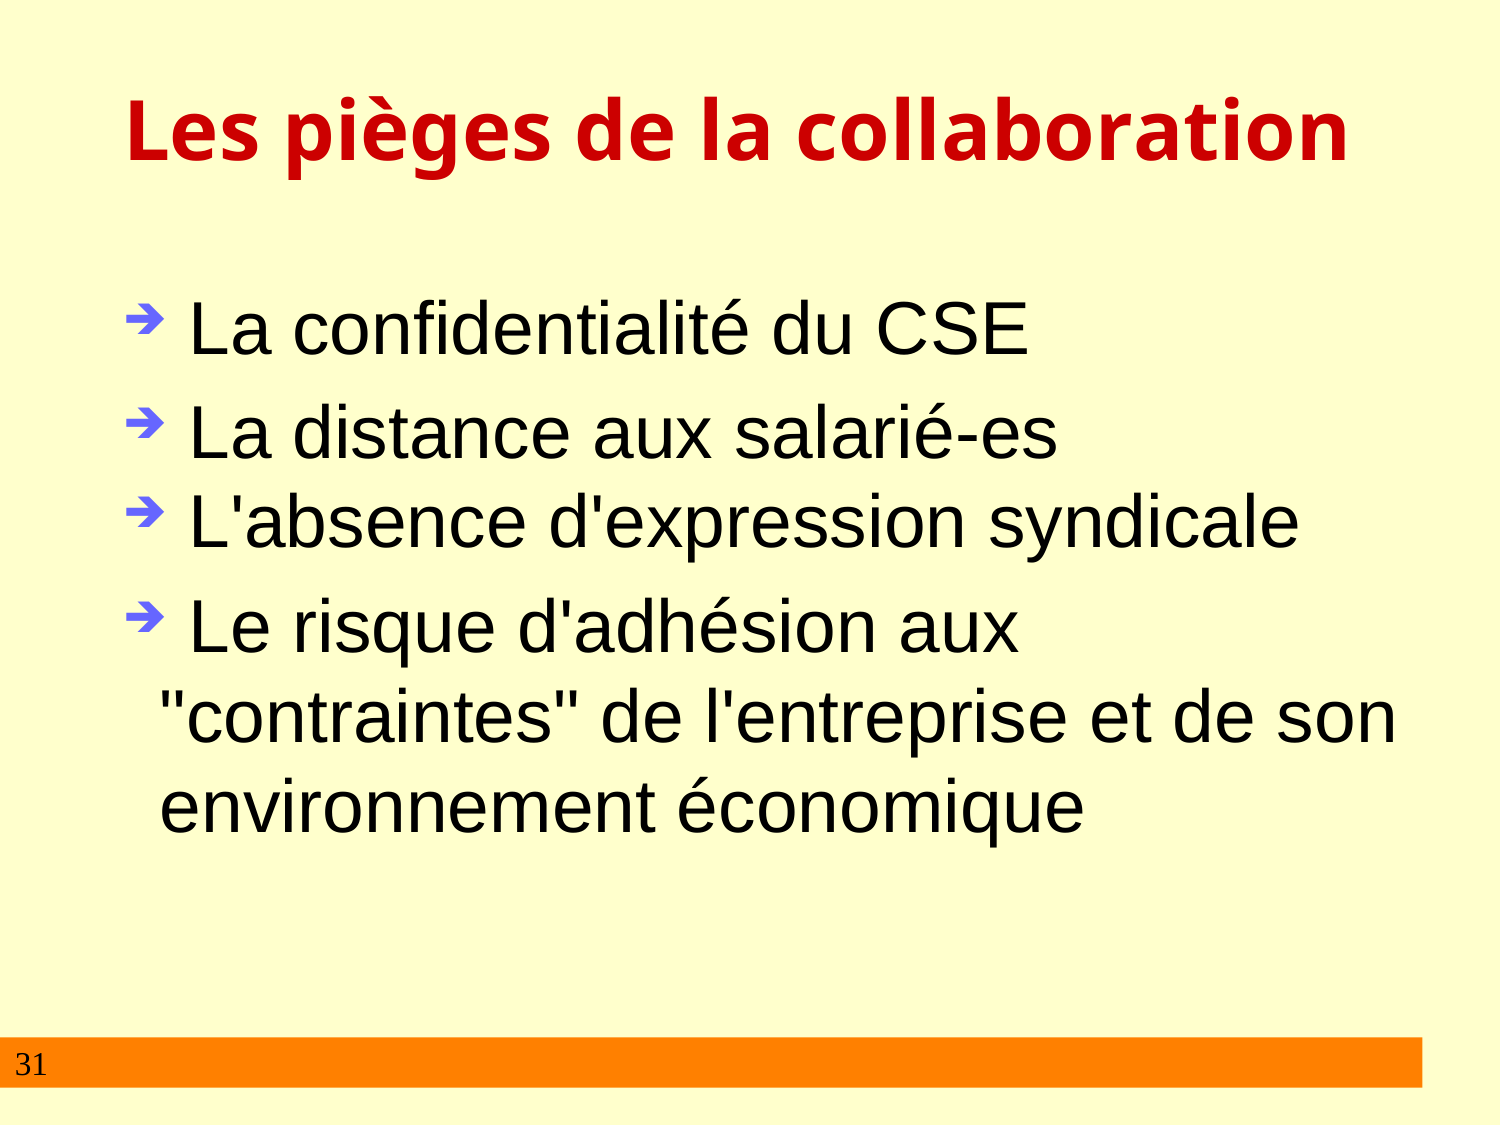

# Les pièges de la collaboration
 La confidentialité du CSE
 La distance aux salarié-es
 L'absence d'expression syndicale
 Le risque d'adhésion aux "contraintes" de l'entreprise et de son environnement économique